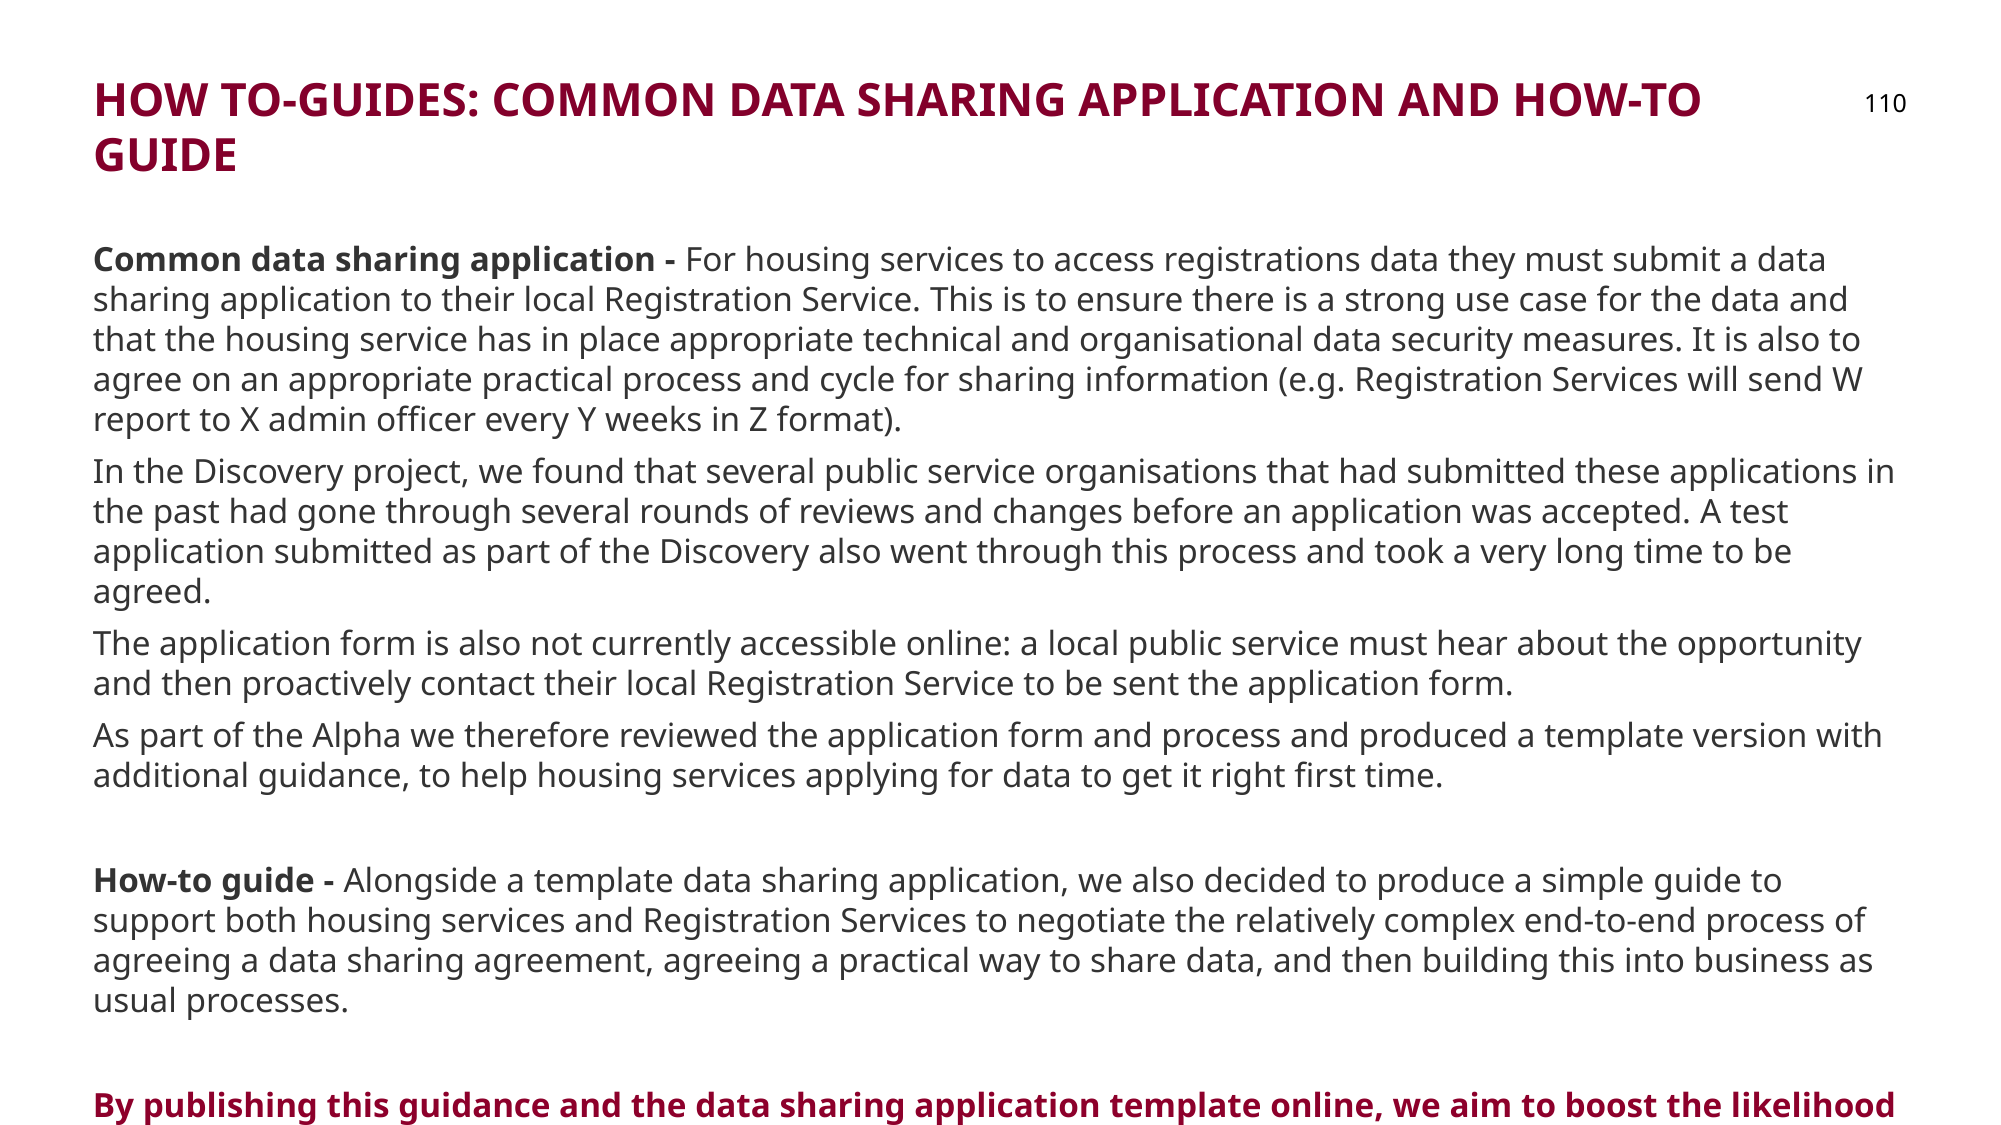

# HOW TO-GUIDES: COMMON DATA SHARING APPLICATION AND HOW-TO GUIDE
Common data sharing application - For housing services to access registrations data they must submit a data sharing application to their local Registration Service. This is to ensure there is a strong use case for the data and that the housing service has in place appropriate technical and organisational data security measures. It is also to agree on an appropriate practical process and cycle for sharing information (e.g. Registration Services will send W report to X admin officer every Y weeks in Z format).
In the Discovery project, we found that several public service organisations that had submitted these applications in the past had gone through several rounds of reviews and changes before an application was accepted. A test application submitted as part of the Discovery also went through this process and took a very long time to be agreed.
The application form is also not currently accessible online: a local public service must hear about the opportunity and then proactively contact their local Registration Service to be sent the application form.
As part of the Alpha we therefore reviewed the application form and process and produced a template version with additional guidance, to help housing services applying for data to get it right first time.
How-to guide - Alongside a template data sharing application, we also decided to produce a simple guide to support both housing services and Registration Services to negotiate the relatively complex end-to-end process of agreeing a data sharing agreement, agreeing a practical way to share data, and then building this into business as usual processes.
By publishing this guidance and the data sharing application template online, we aim to boost the likelihood that local housing services can successfully get access to registrations data.